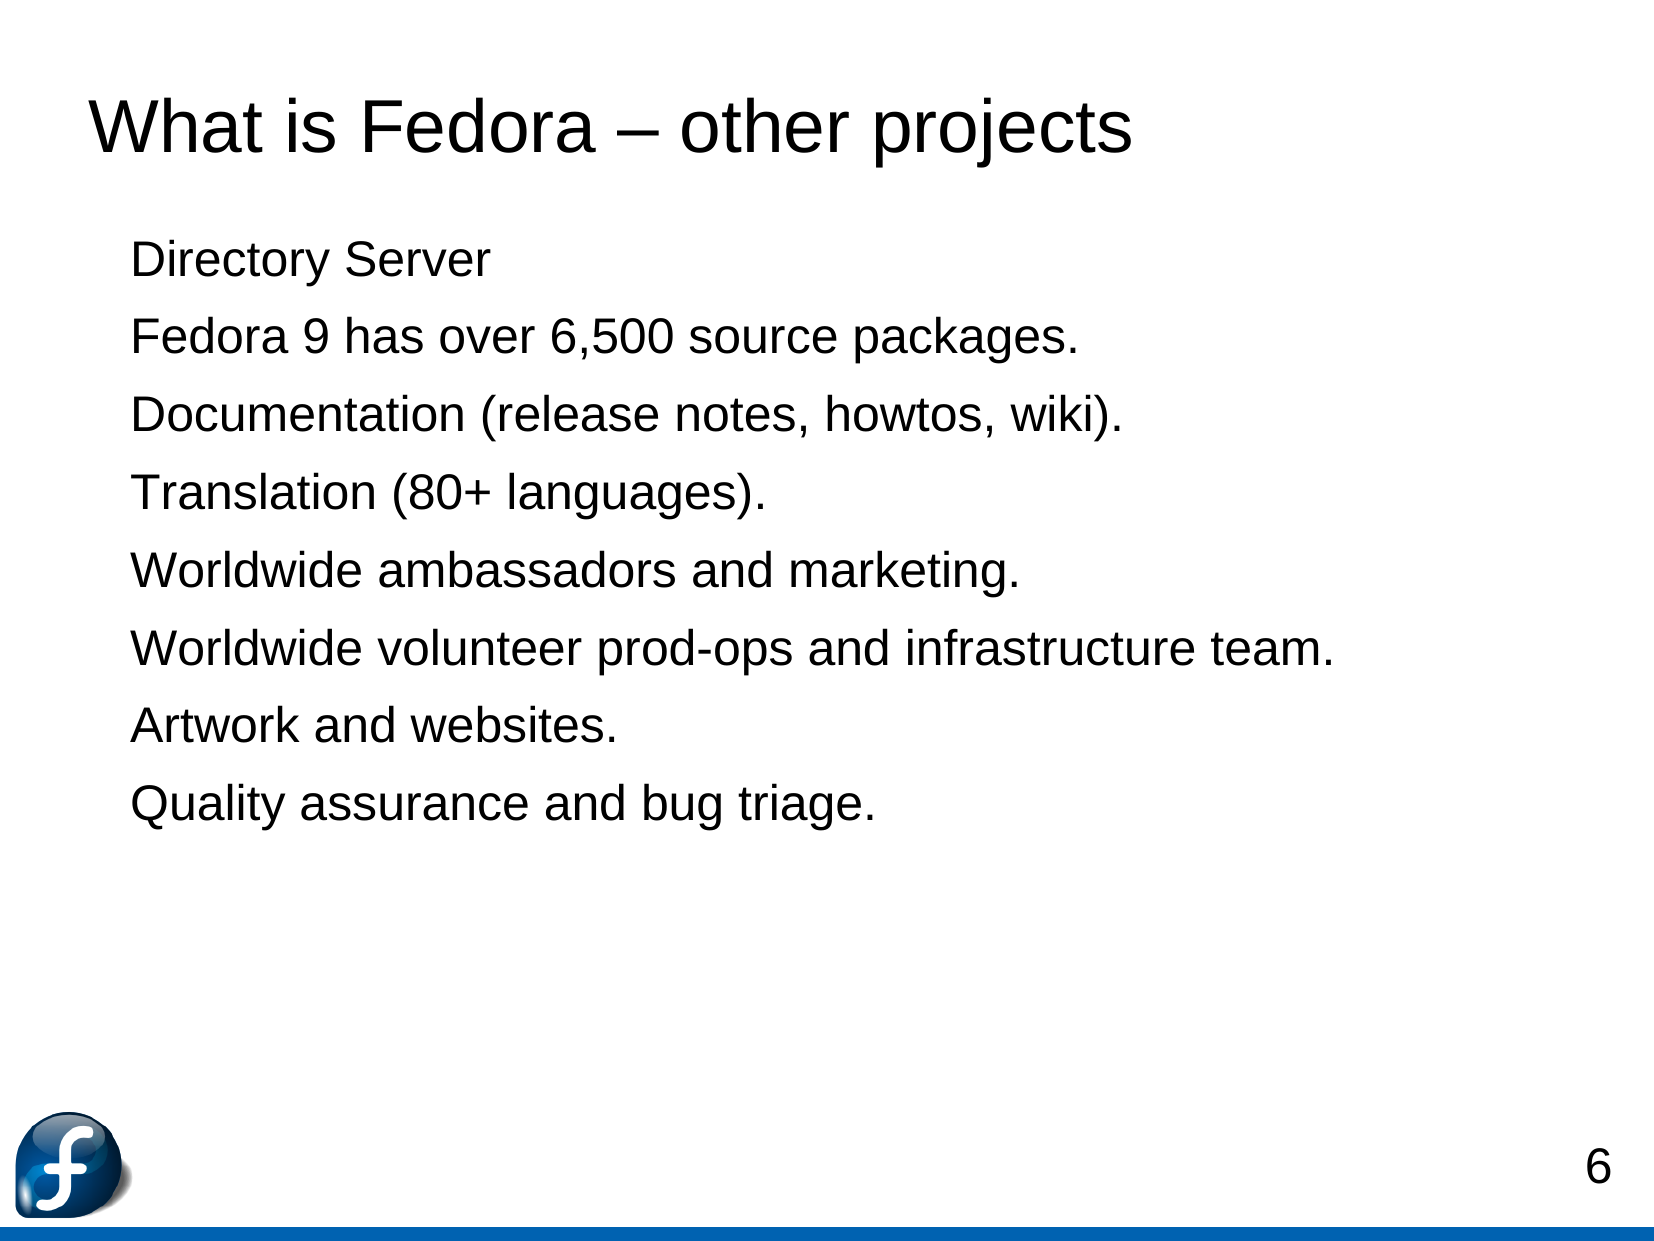

# What is Fedora – other projects
Directory Server
Fedora 9 has over 6,500 source packages.
Documentation (release notes, howtos, wiki).
Translation (80+ languages).
Worldwide ambassadors and marketing.
Worldwide volunteer prod-ops and infrastructure team.
Artwork and websites.
Quality assurance and bug triage.